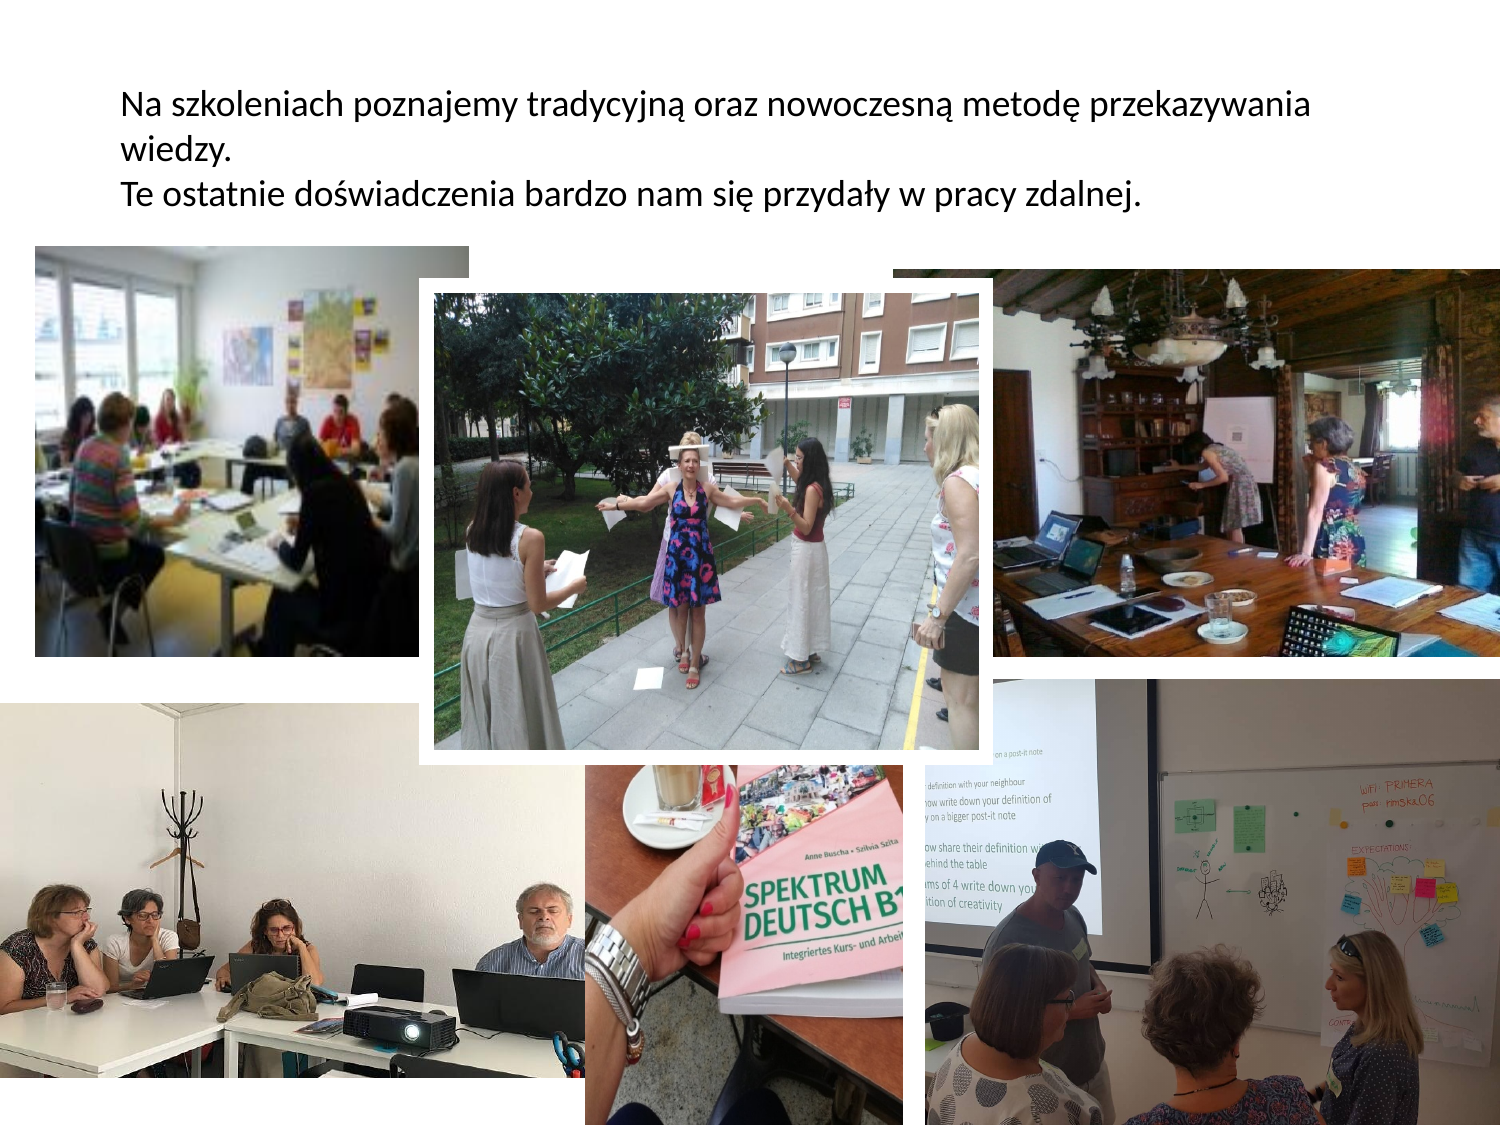

Na szkoleniach poznajemy tradycyjną oraz nowoczesną metodę przekazywania wiedzy.
Te ostatnie doświadczenia bardzo nam się przydały w pracy zdalnej.